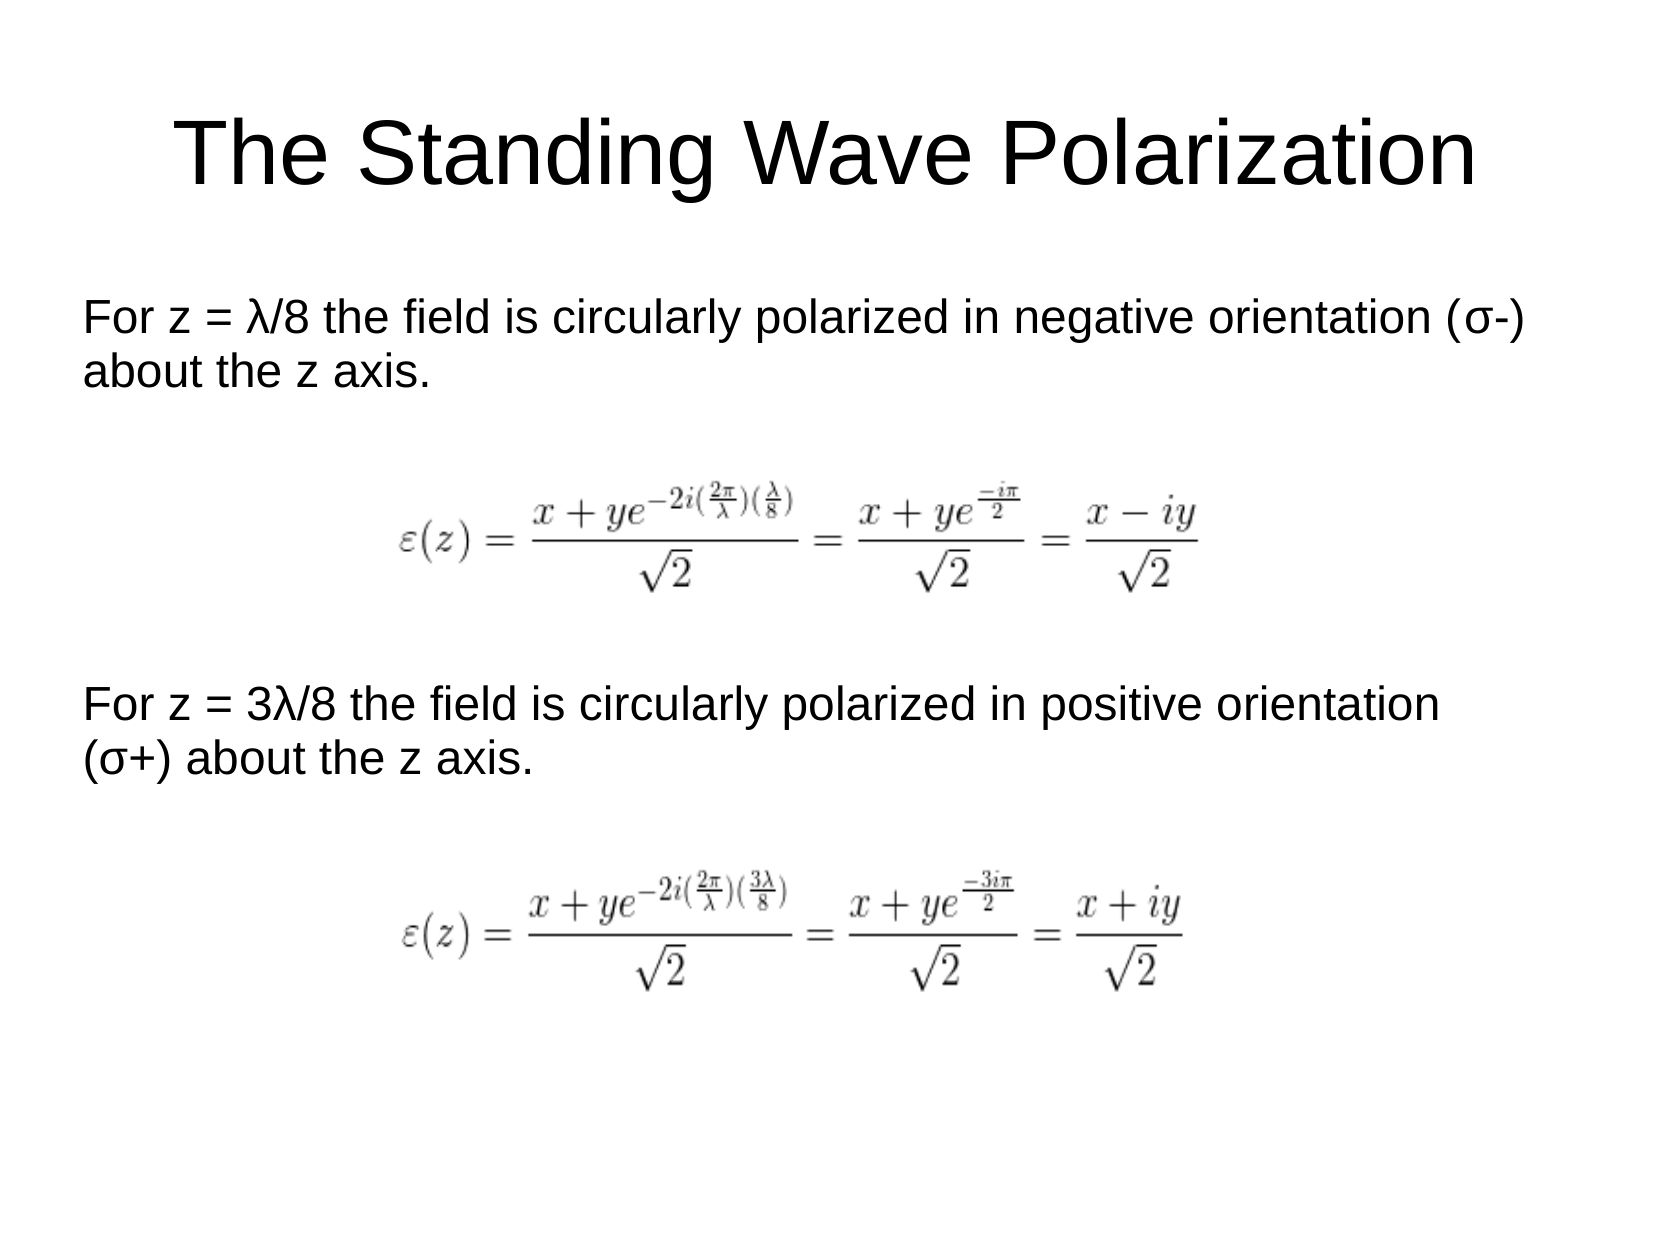

# The Standing Wave Polarization
For z = λ/8 the field is circularly polarized in negative orientation (σ-) about the z axis.
For z = 3λ/8 the field is circularly polarized in positive orientation (σ+) about the z axis.